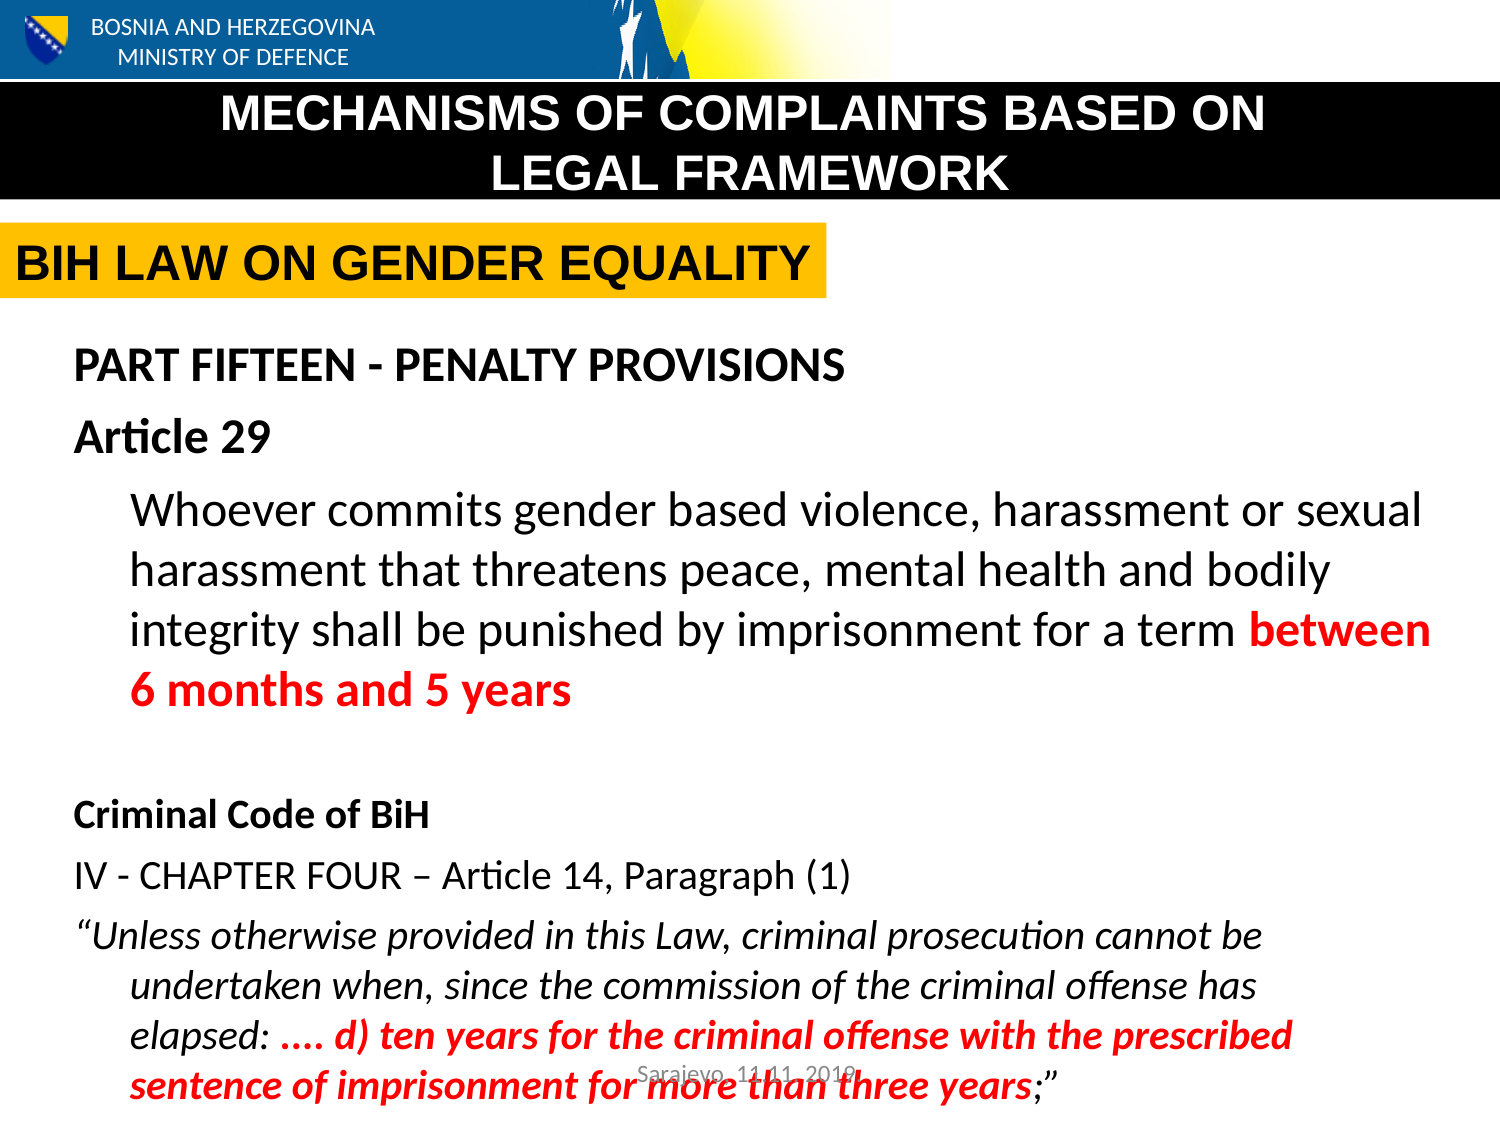

MECHANISMS OF COMPLAINTS BASED ON
LEGAL FRAMEWORK
BIH LAW ON GENDER EQUALITY
# PART FIFTEEN - PENALTY PROVISIONS
Article 29
 Whoever commits gender based violence, harassment or sexual harassment that threatens peace, mental health and bodily integrity shall be punished by imprisonment for a term between 6 months and 5 years
Criminal Code of BiH
IV - CHAPTER FOUR – Article 14, Paragraph (1)
“Unless otherwise provided in this Law, criminal prosecution cannot be undertaken when, since the commission of the criminal offense has elapsed: .... d) ten years for the criminal offense with the prescribed sentence of imprisonment for more than three years;”
Sarajevo, 11.11. 2019.